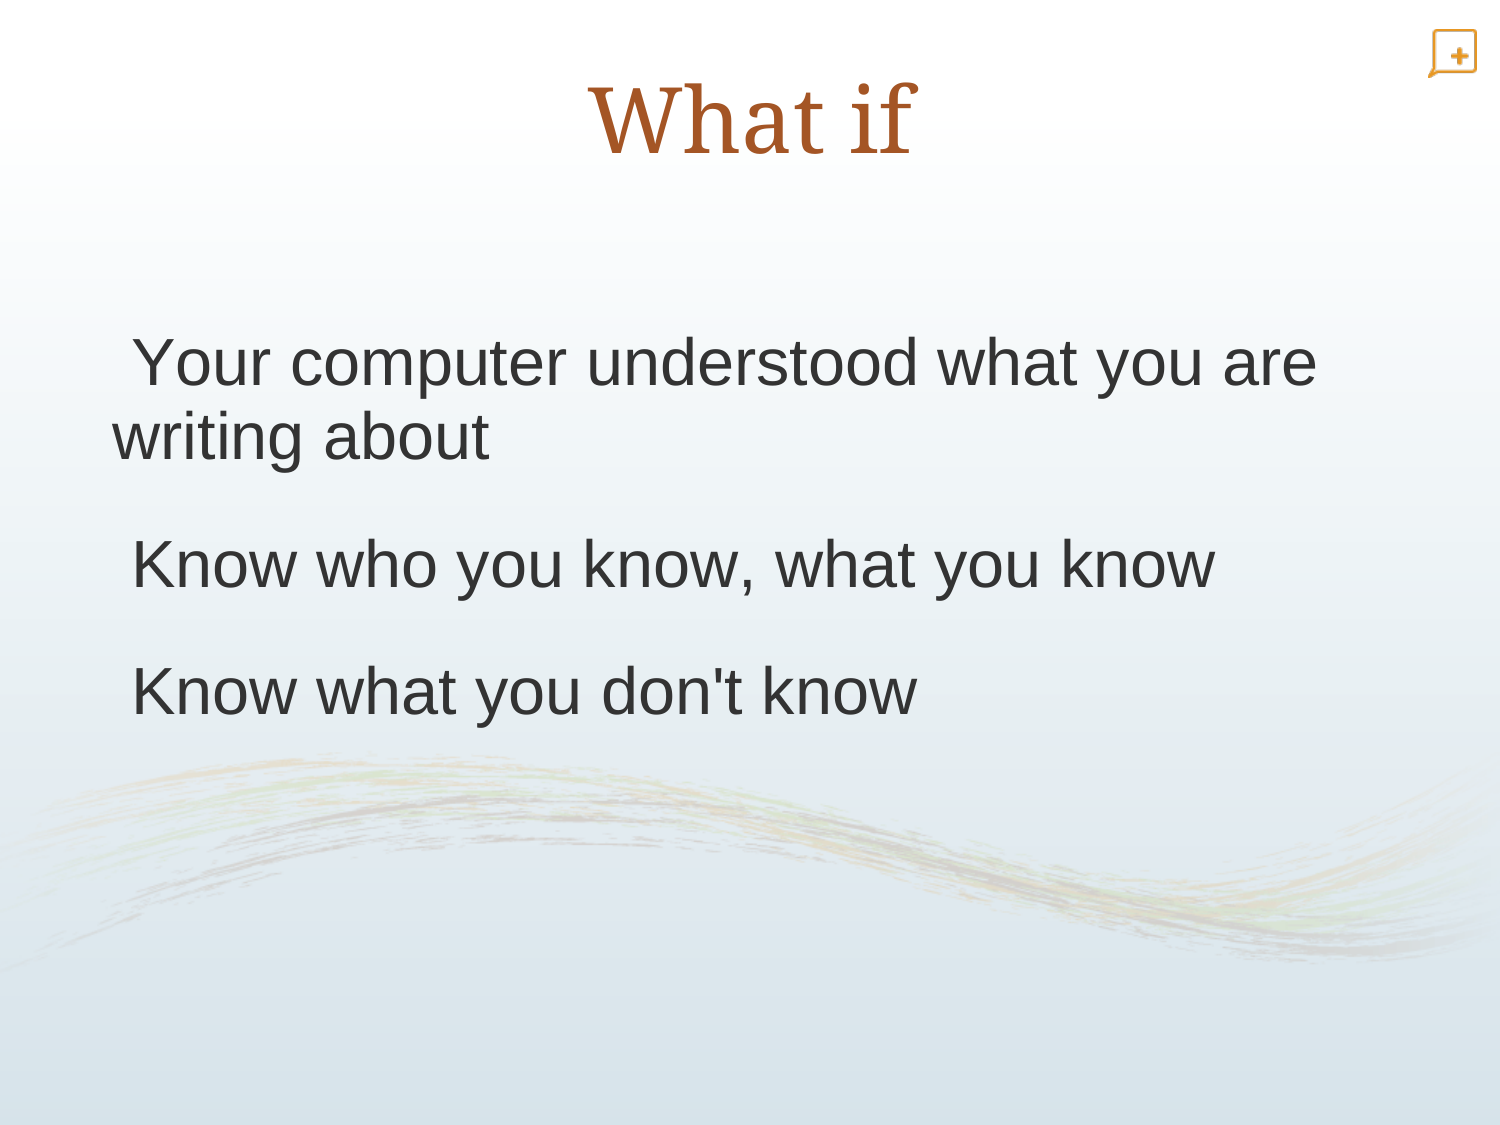

# What if
 Your computer understood what you are writing about
 Know who you know, what you know
 Know what you don't know